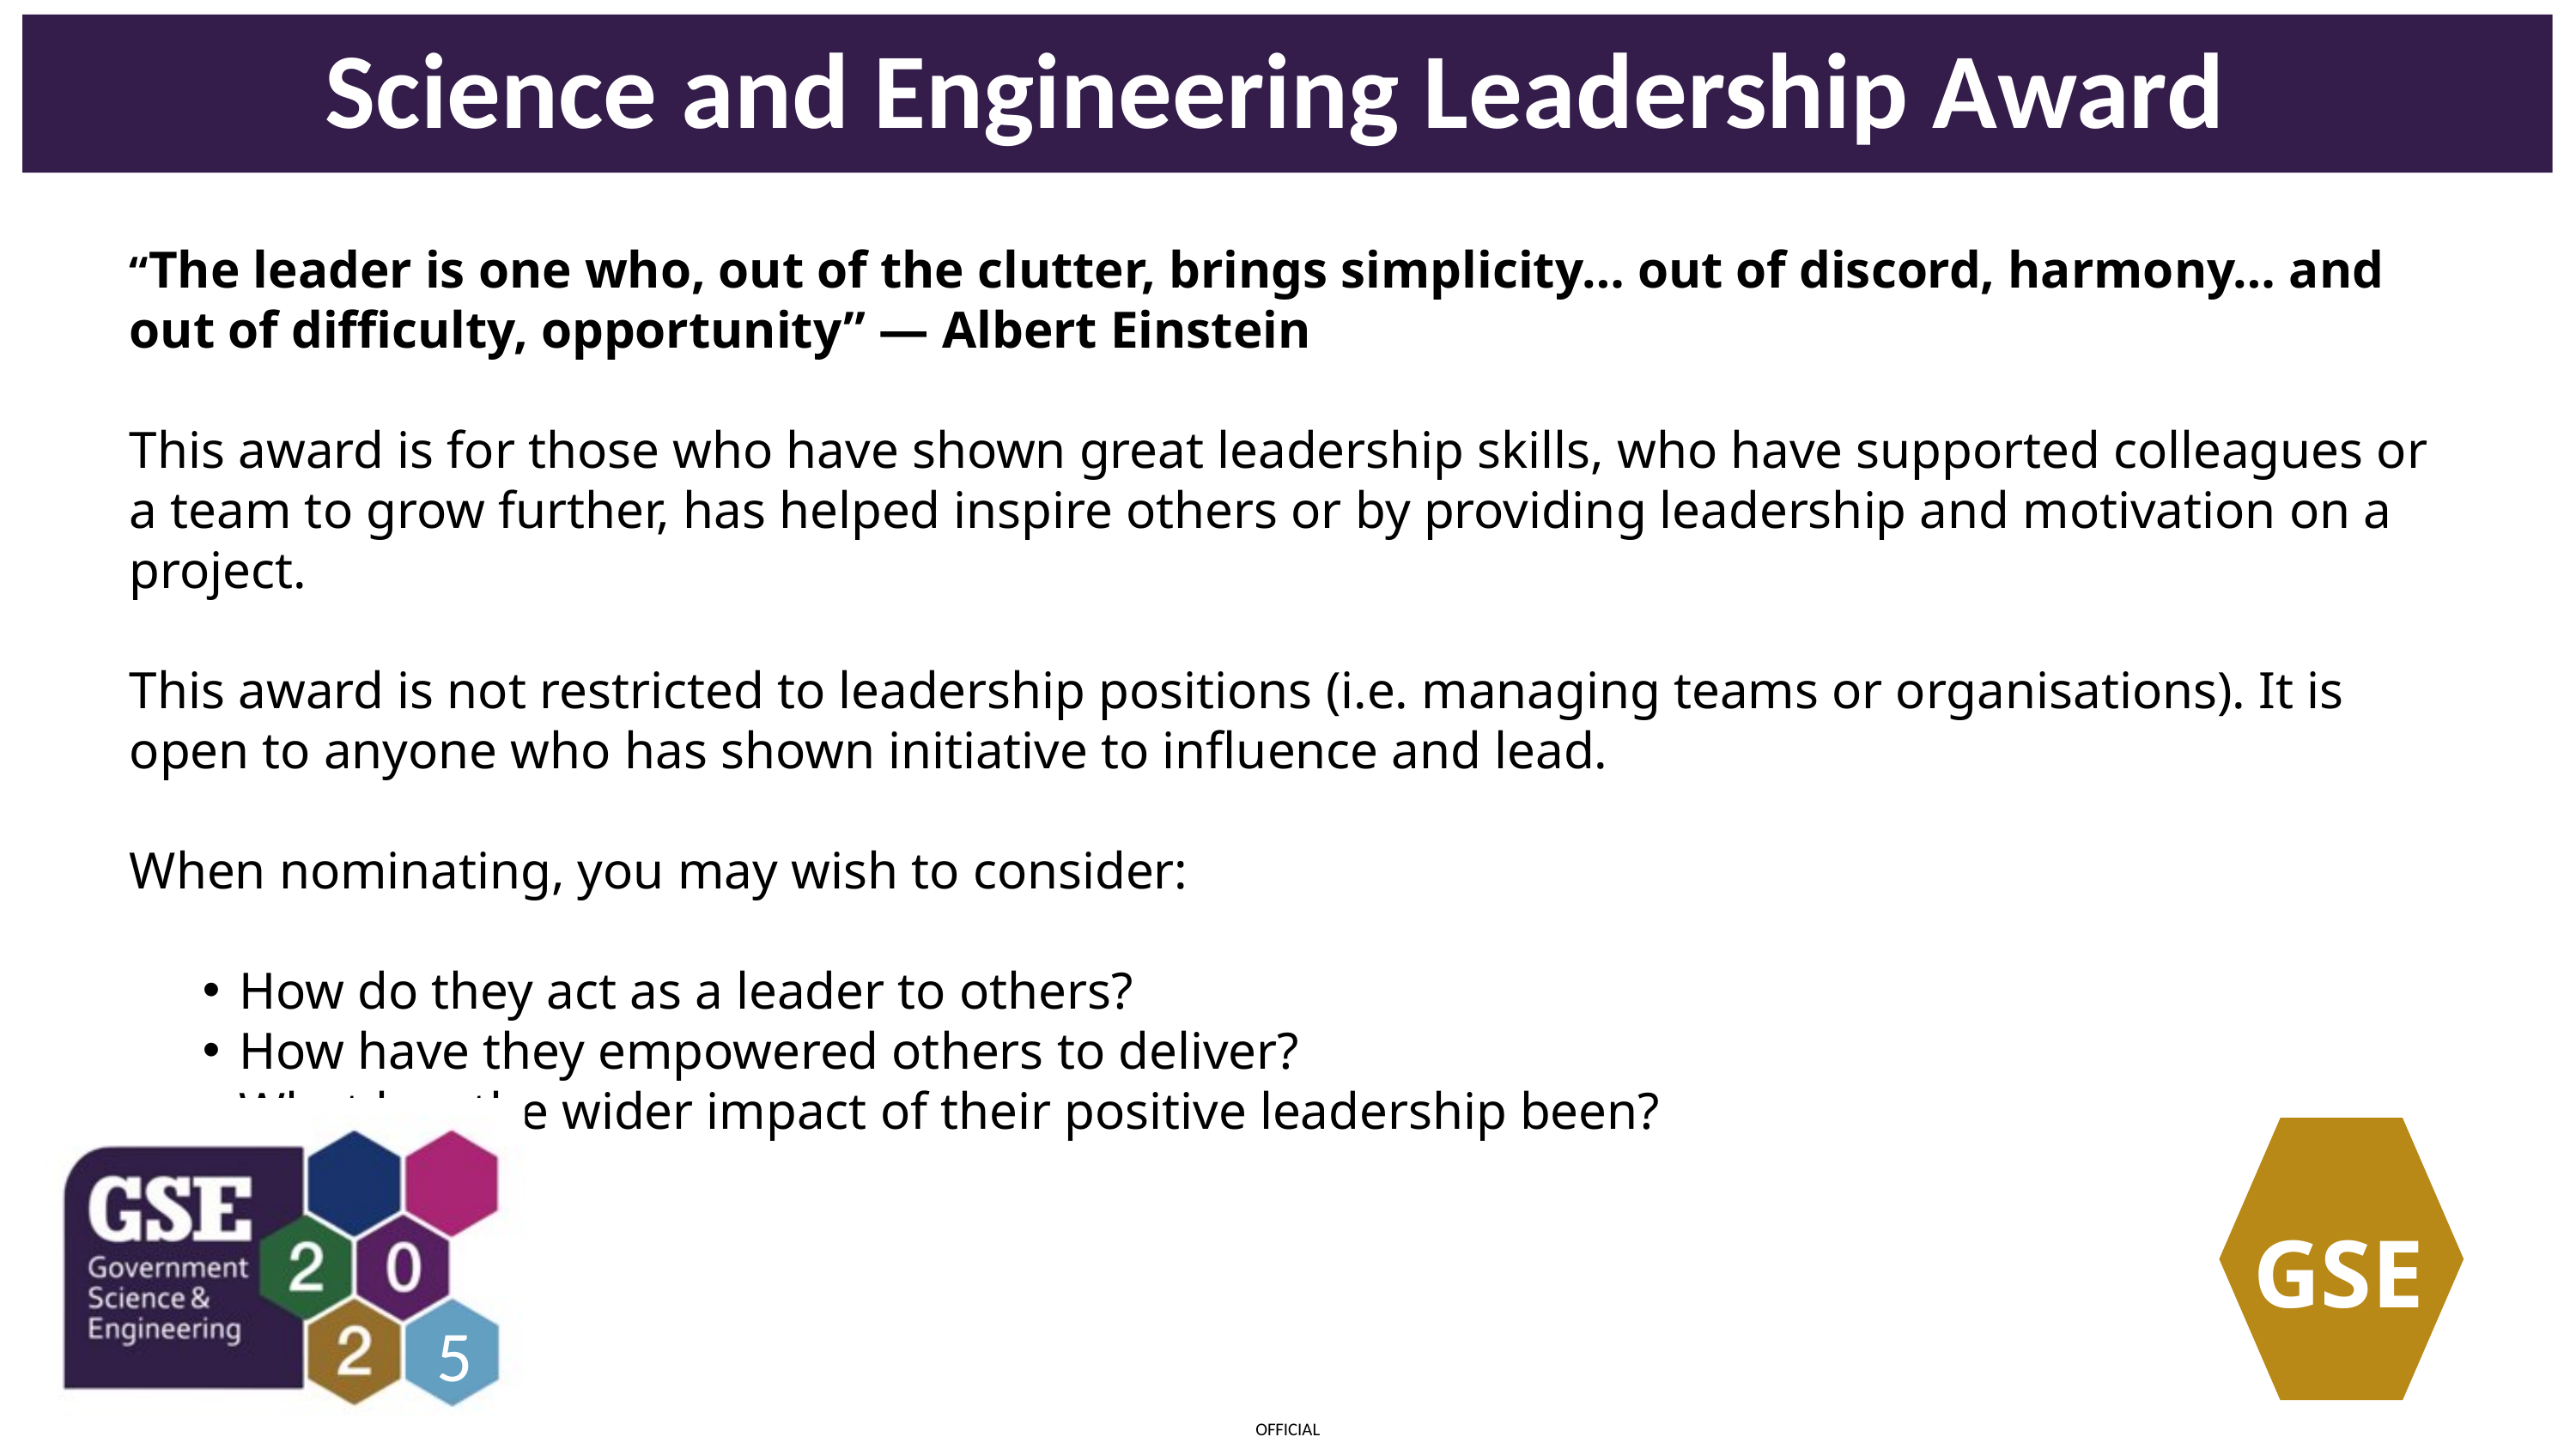

# Science and Engineering Leadership Award
“The leader is one who, out of the clutter, brings simplicity… out of discord, harmony… and out of difficulty, opportunity” ― Albert Einstein
This award is for those who have shown great leadership skills, who have supported colleagues or a team to grow further, has helped inspire others or by providing leadership and motivation on a project.
This award is not restricted to leadership positions (i.e. managing teams or organisations). It is open to anyone who has shown initiative to influence and lead.
When nominating, you may wish to consider:
How do they act as a leader to others?
How have they empowered others to deliver?
What has the wider impact of their positive leadership been?
GE
5
GSE